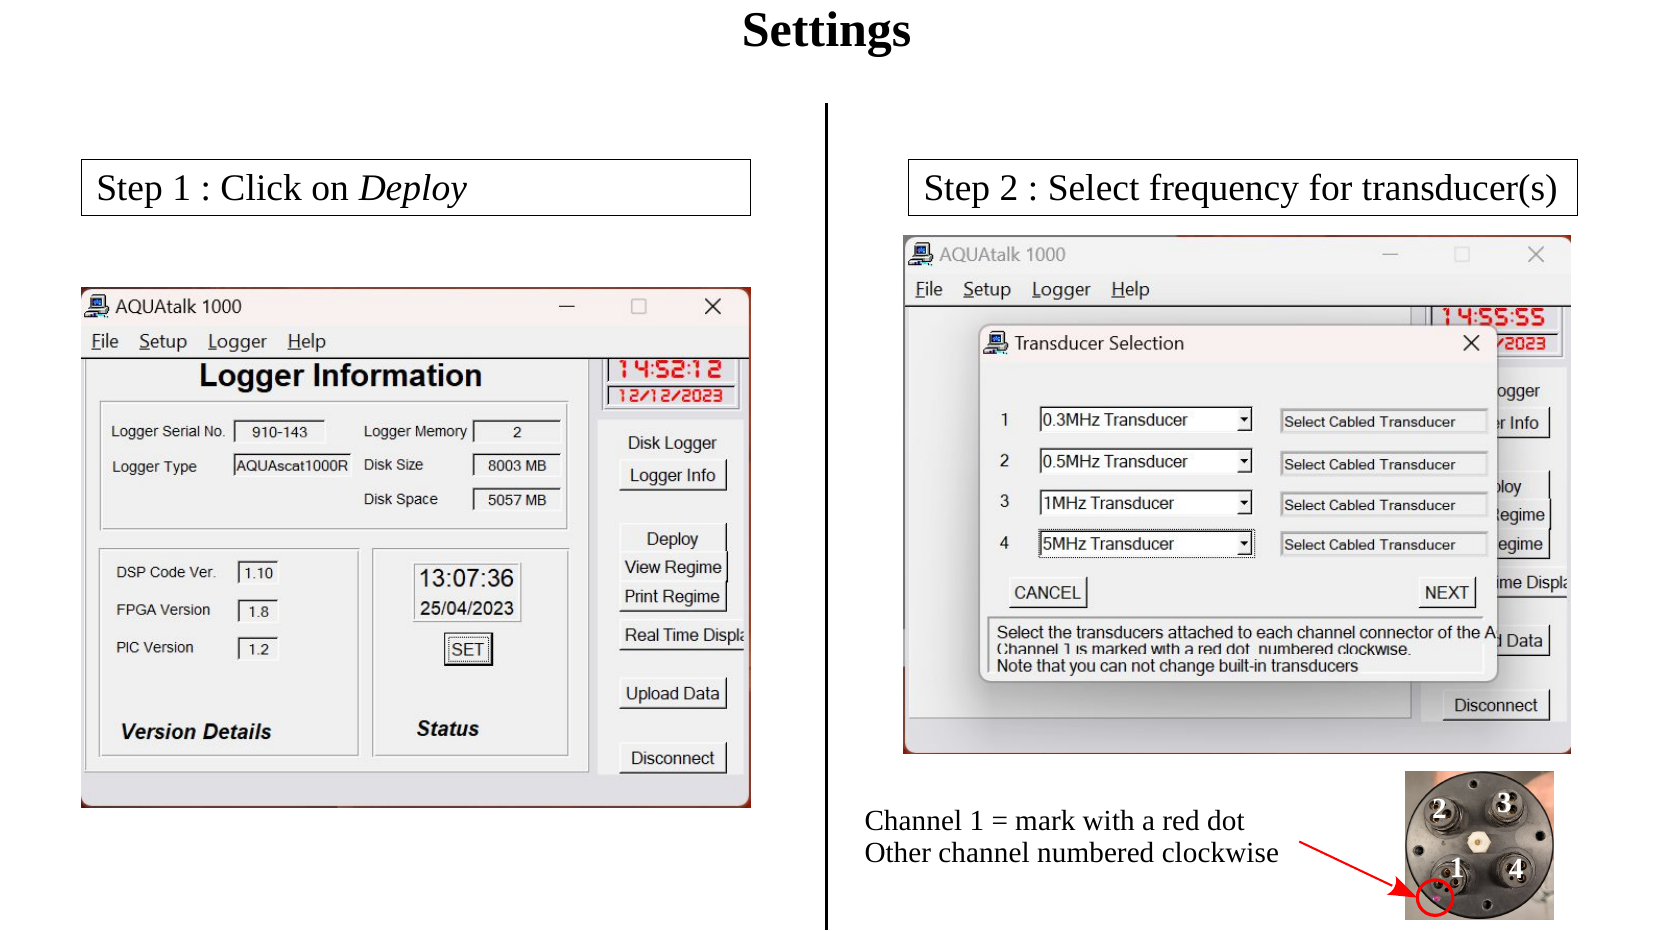

Settings
Step 1 : Click on Deploy
Step 2 : Select frequency for transducer(s)
3
2
Channel 1 = mark with a red dot
Other channel numbered clockwise
1
4